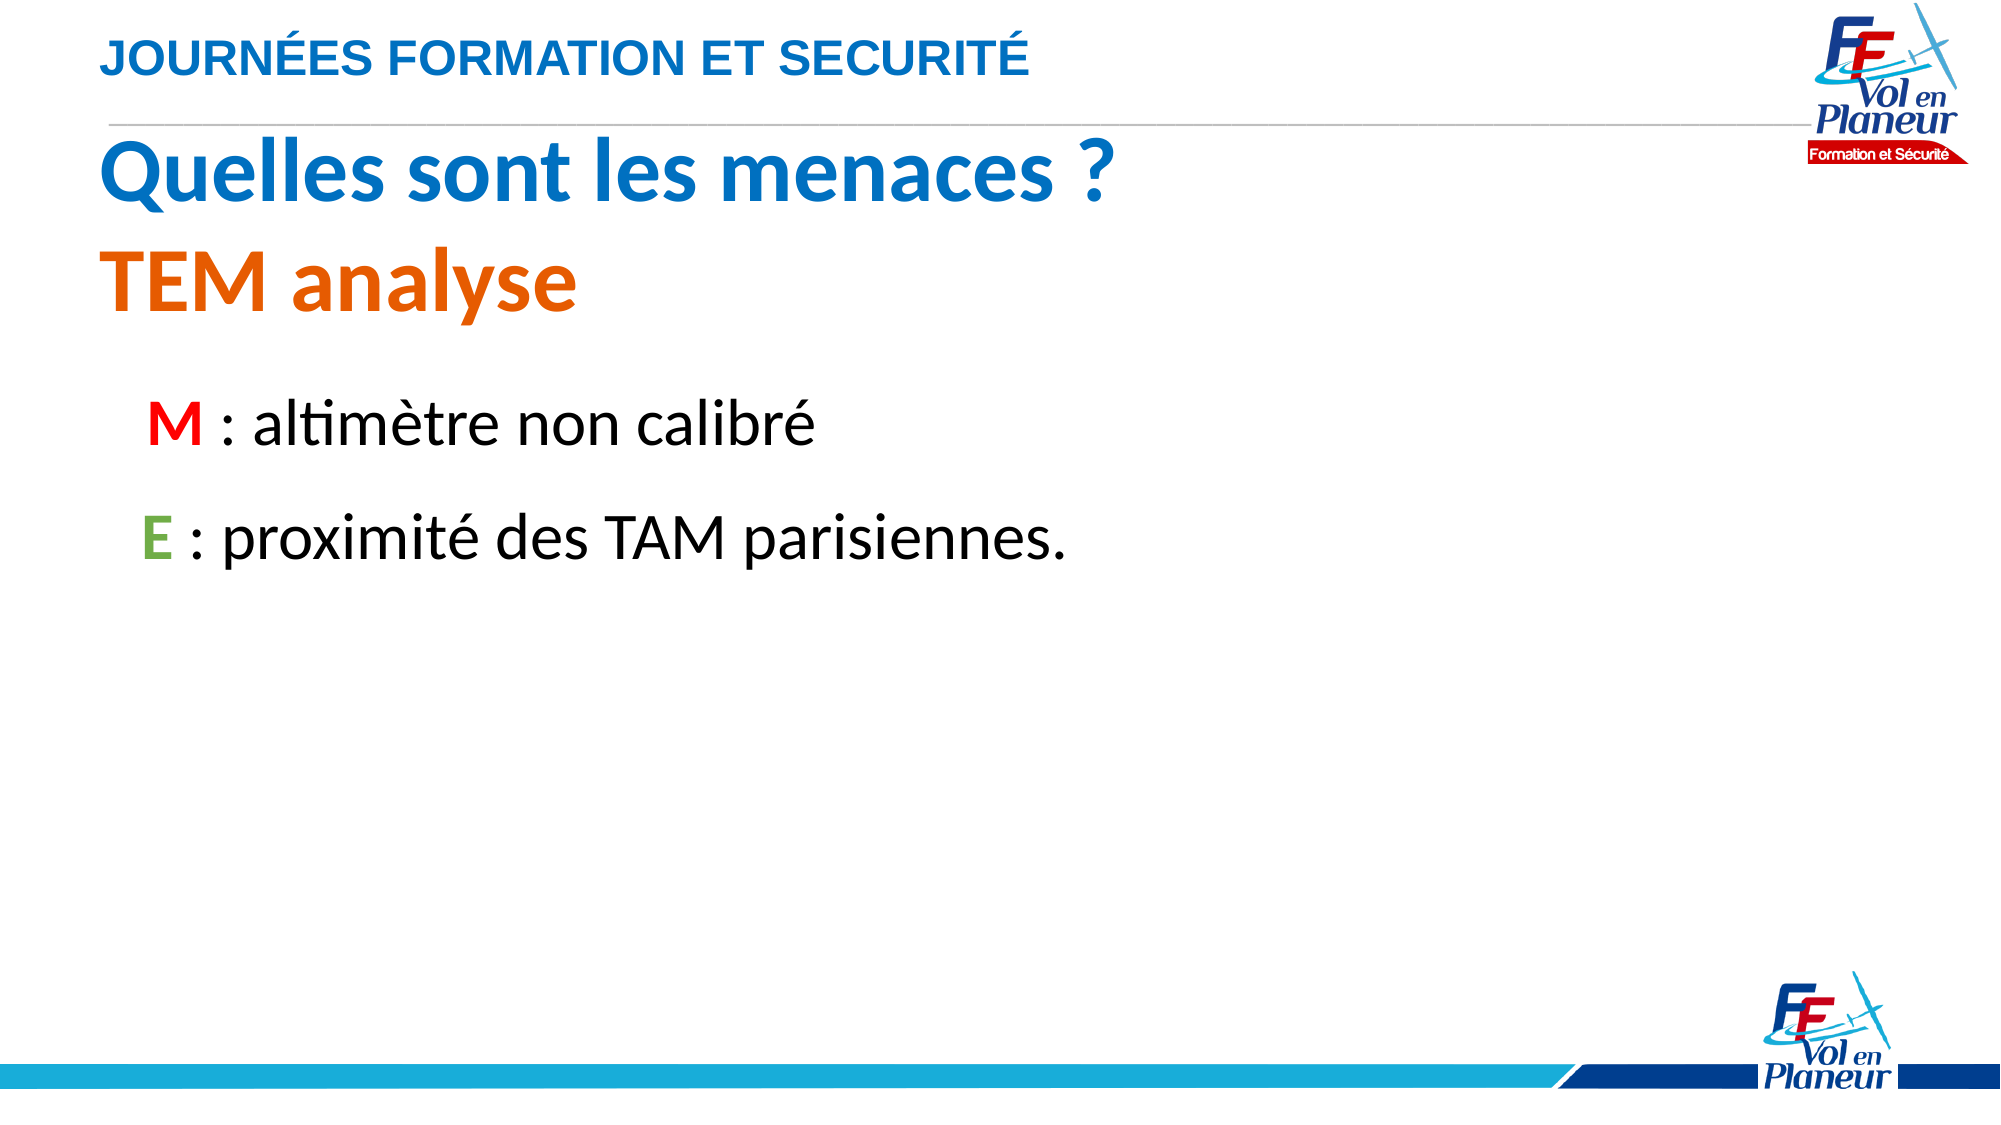

# JOURNÉES FORMATION ET SECURITÉ
Quelles sont les menaces ?
TEM analyse
M : altimètre non calibré
E : proximité des TAM parisiennes.